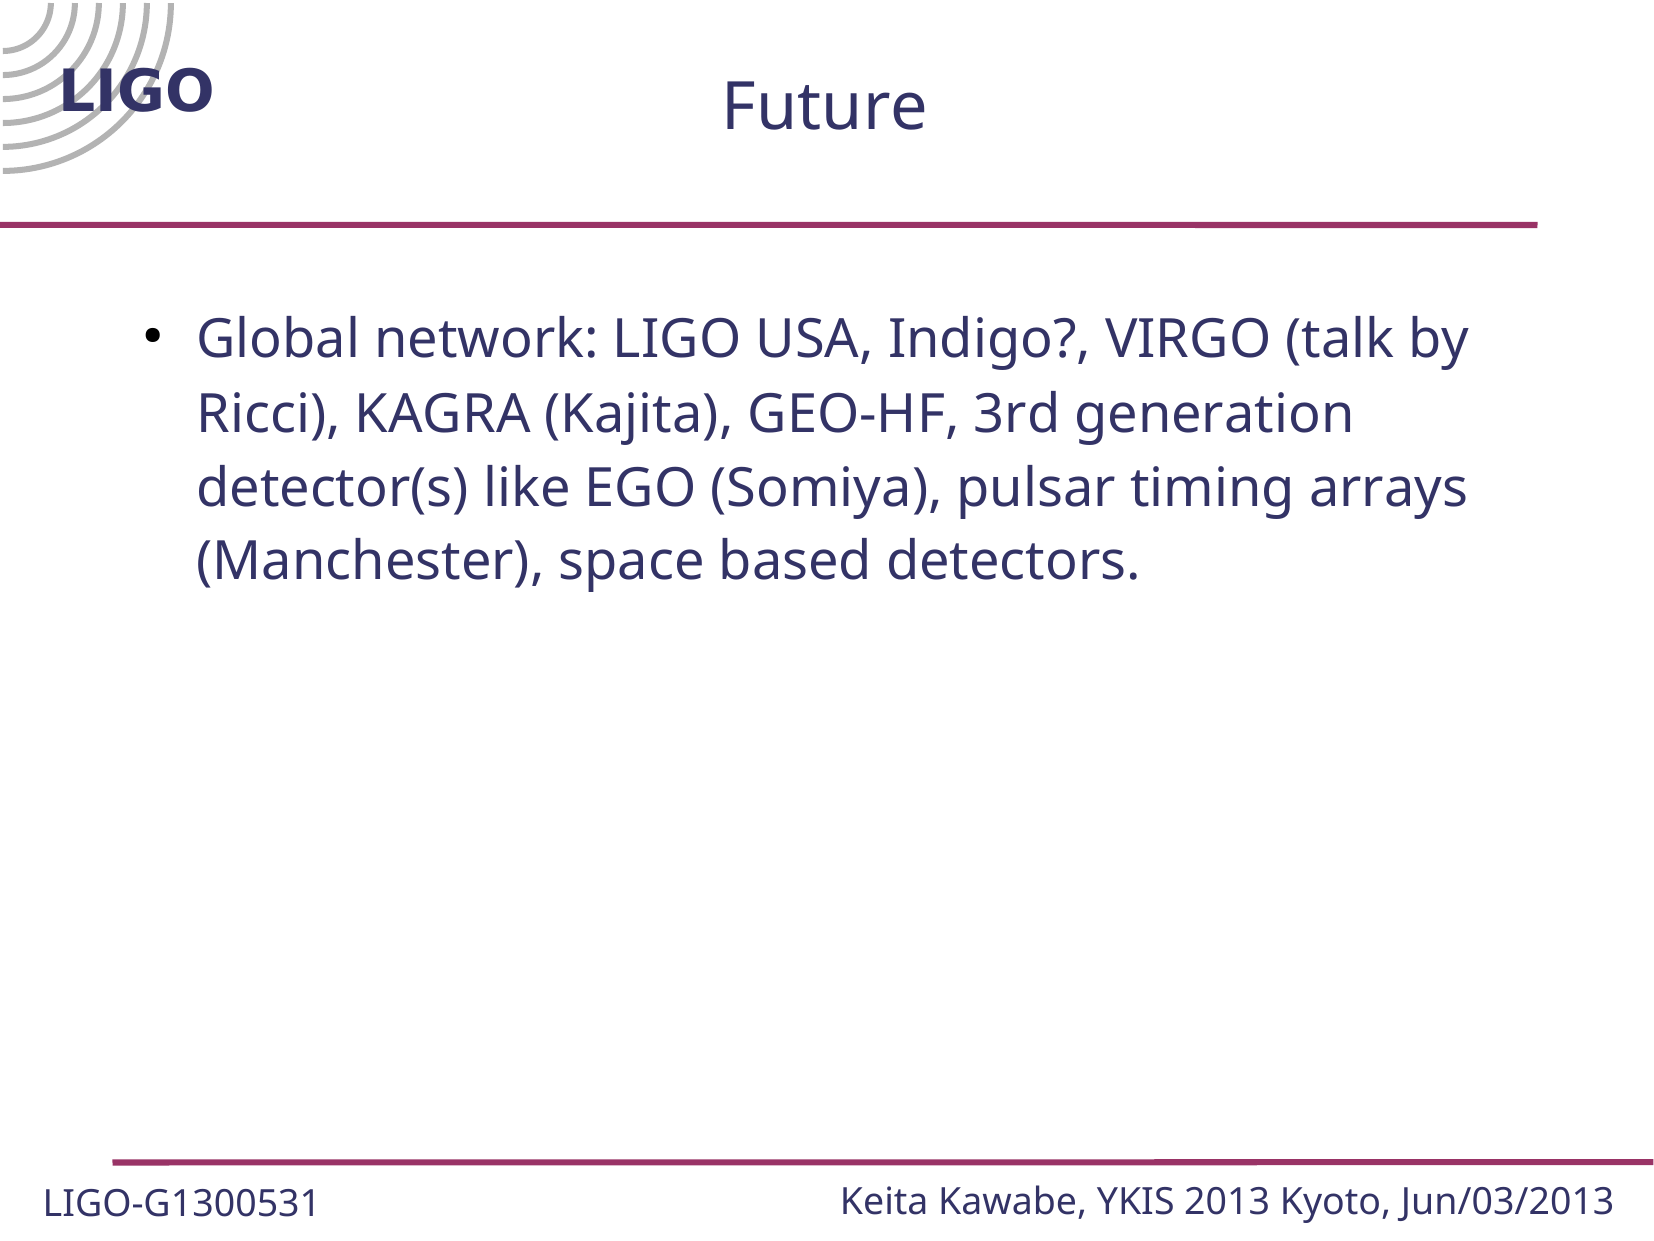

# Future
Global network: LIGO USA, Indigo?, VIRGO (talk by Ricci), KAGRA (Kajita), GEO-HF, 3rd generation detector(s) like EGO (Somiya), pulsar timing arrays (Manchester), space based detectors.